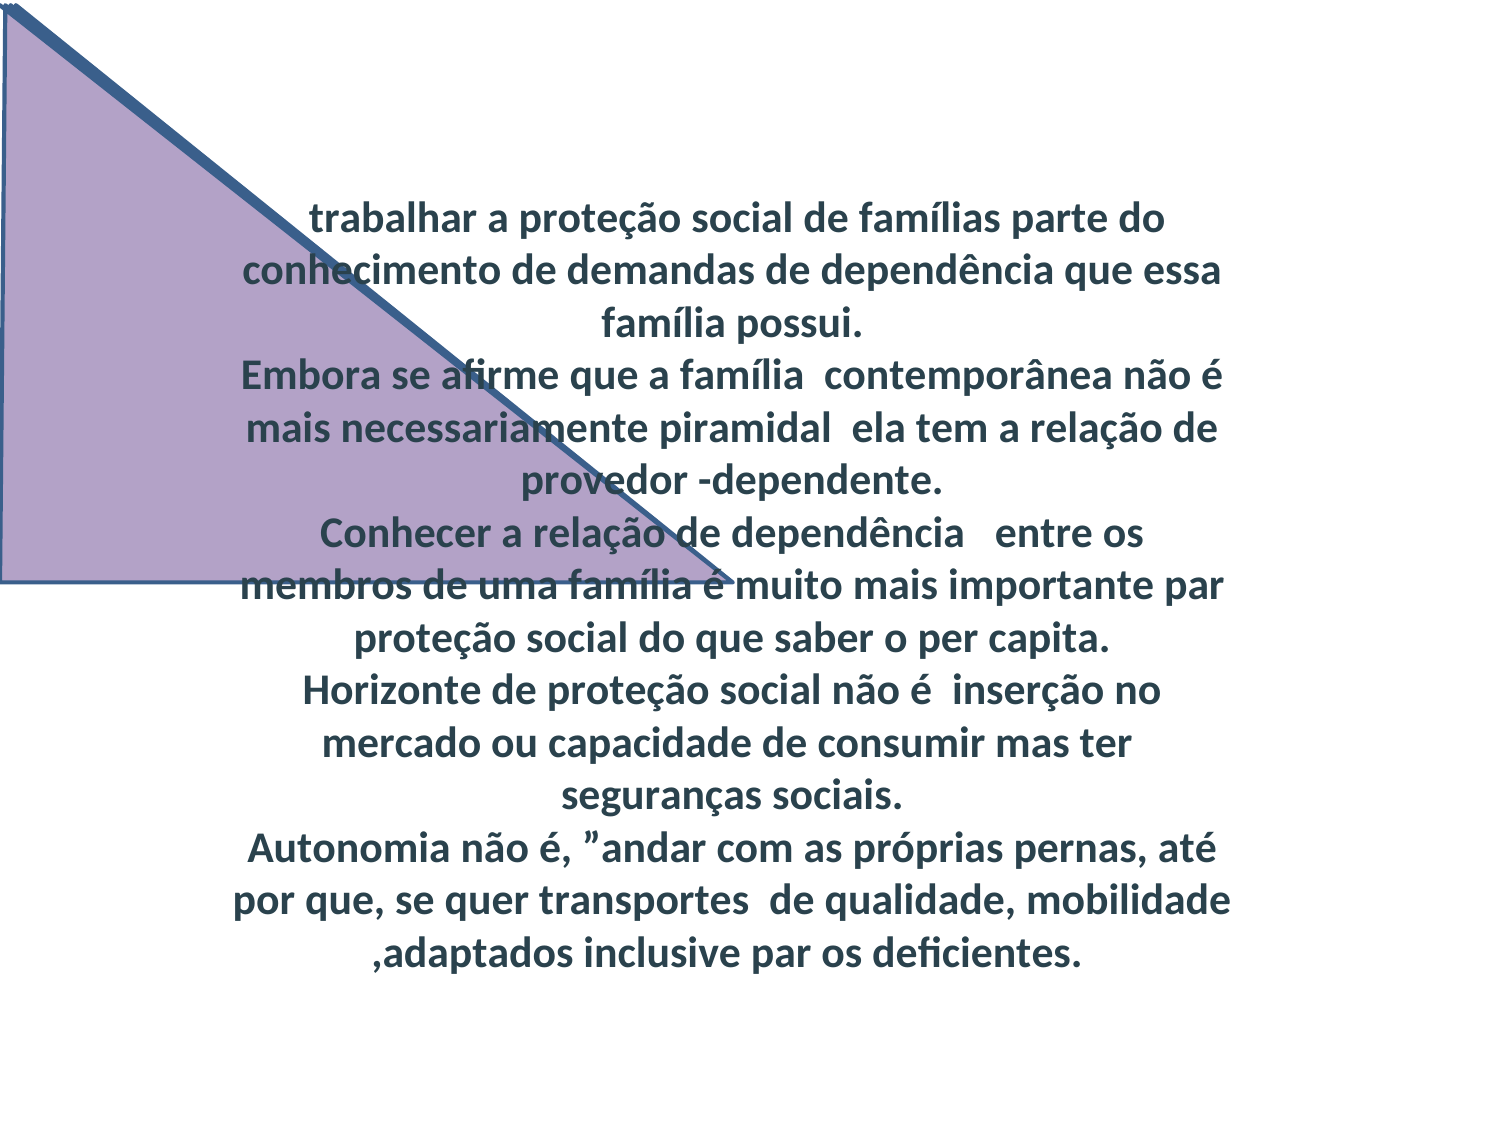

trabalhar a proteção social de famílias parte do conhecimento de demandas de dependência que essa família possui.
Embora se afirme que a família contemporânea não é mais necessariamente piramidal ela tem a relação de provedor -dependente.
Conhecer a relação de dependência entre os membros de uma família é muito mais importante par proteção social do que saber o per capita.
Horizonte de proteção social não é inserção no mercado ou capacidade de consumir mas ter seguranças sociais.
Autonomia não é, ”andar com as próprias pernas, até por que, se quer transportes de qualidade, mobilidade ,adaptados inclusive par os deficientes.